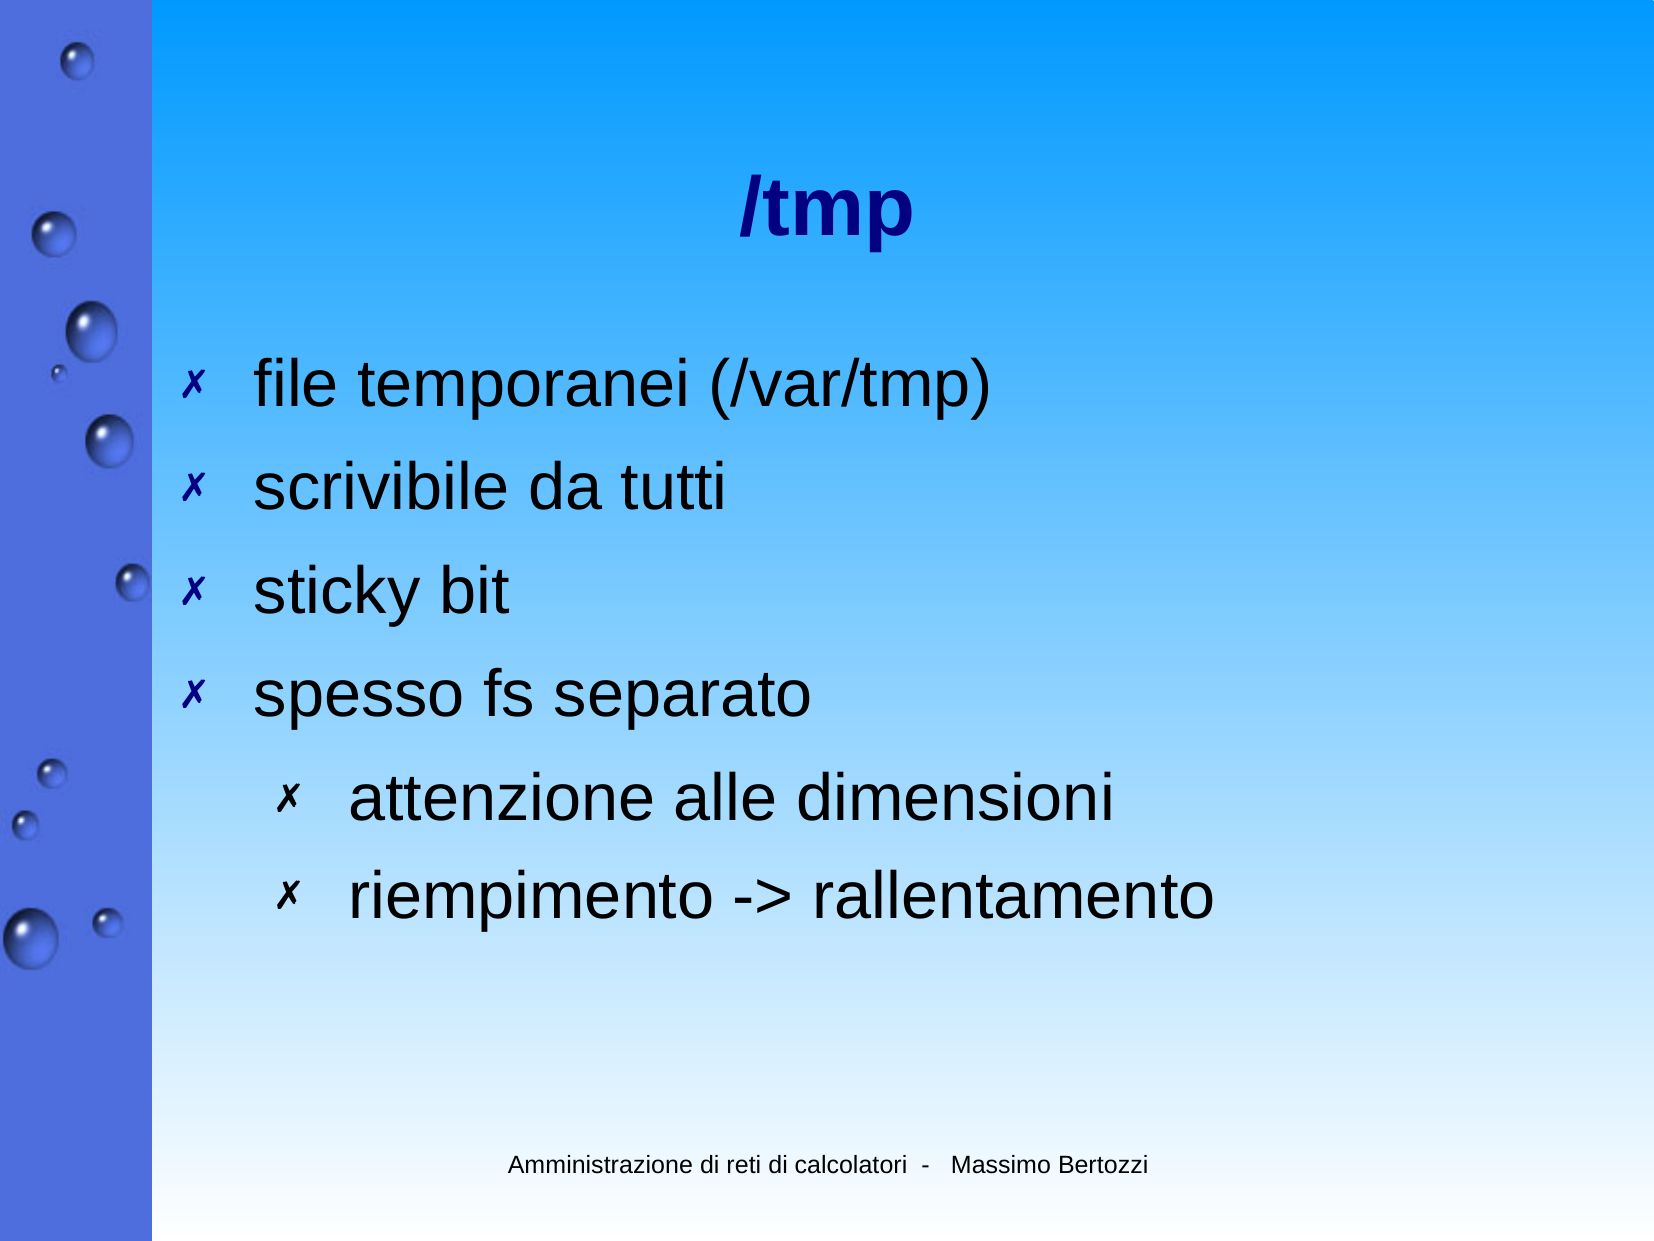

# /tmp
file temporanei (/var/tmp)
scrivibile da tutti
sticky bit
spesso fs separato
attenzione alle dimensioni
riempimento -> rallentamento